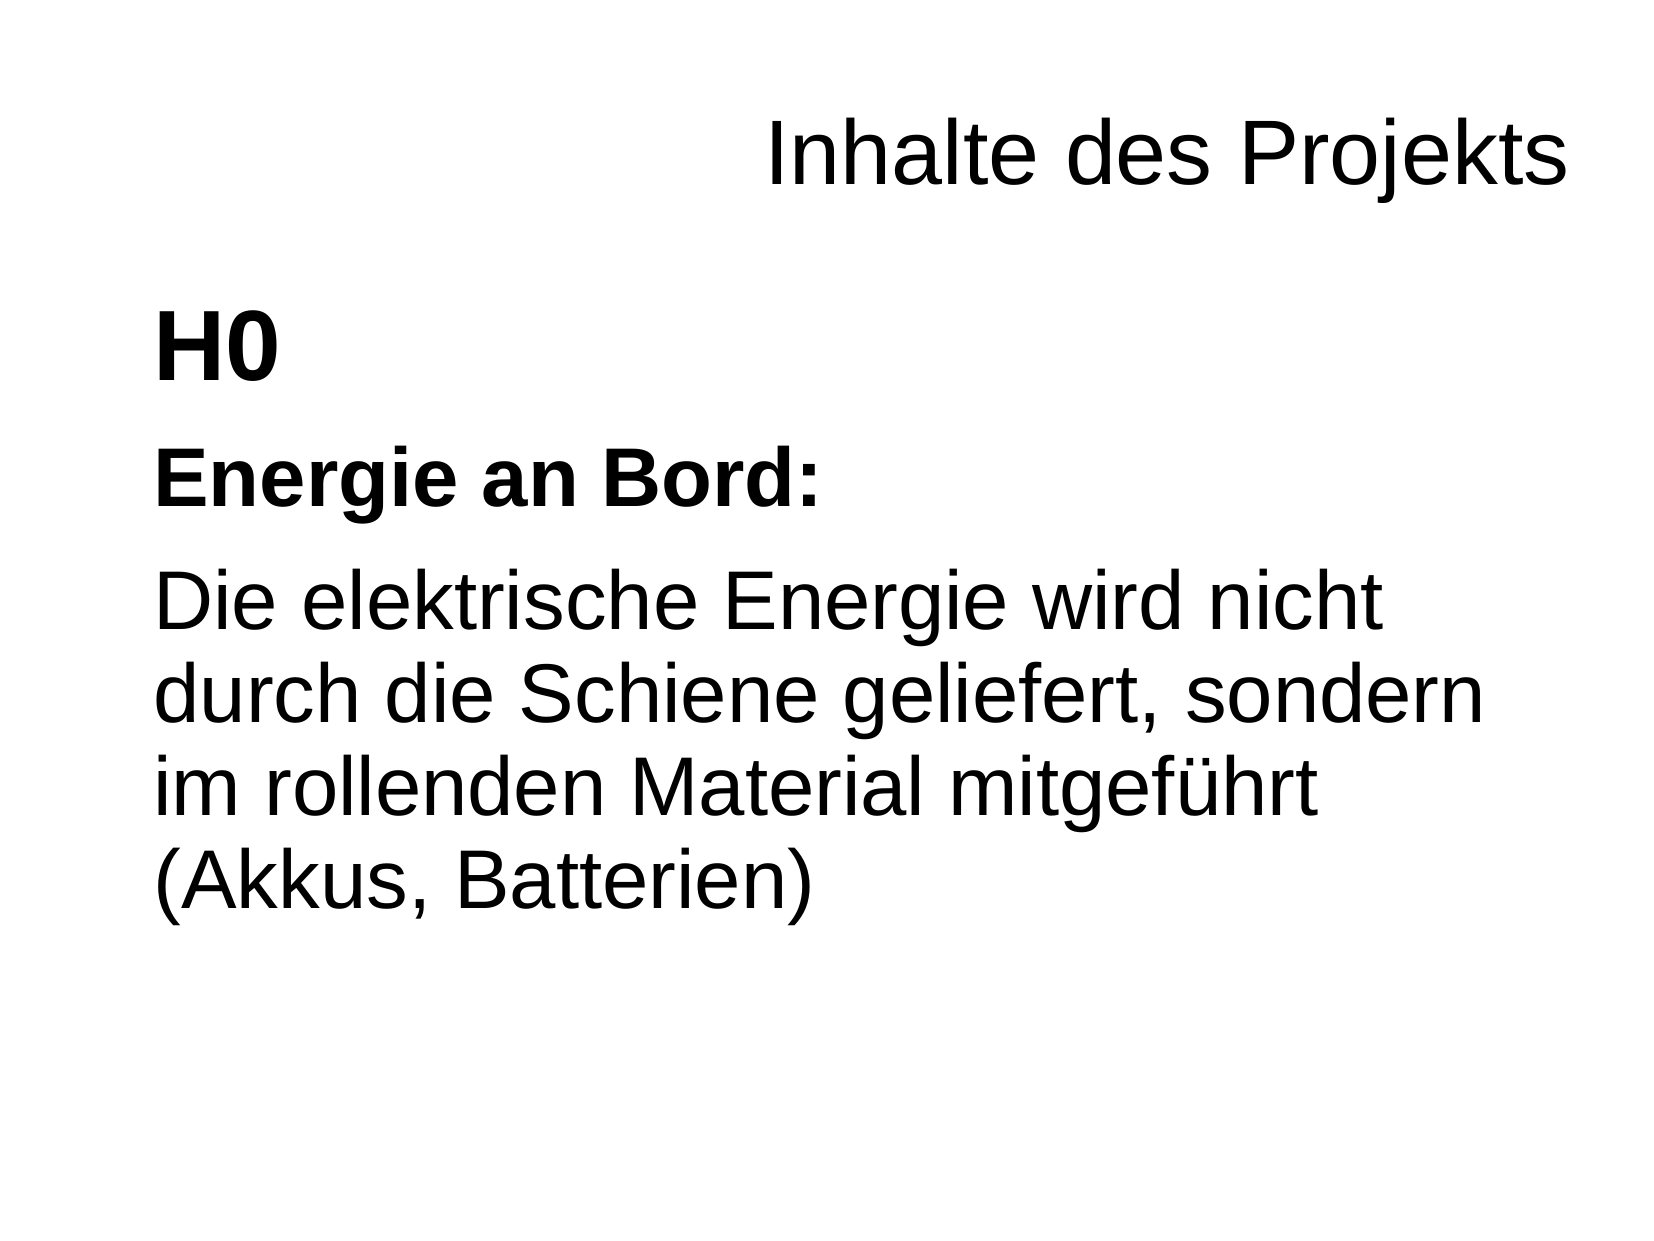

# Inhalte des Projekts
H0
Energie an Bord:
Die elektrische Energie wird nicht durch die Schiene geliefert, sondern im rollenden Material mitgeführt (Akkus, Batterien)